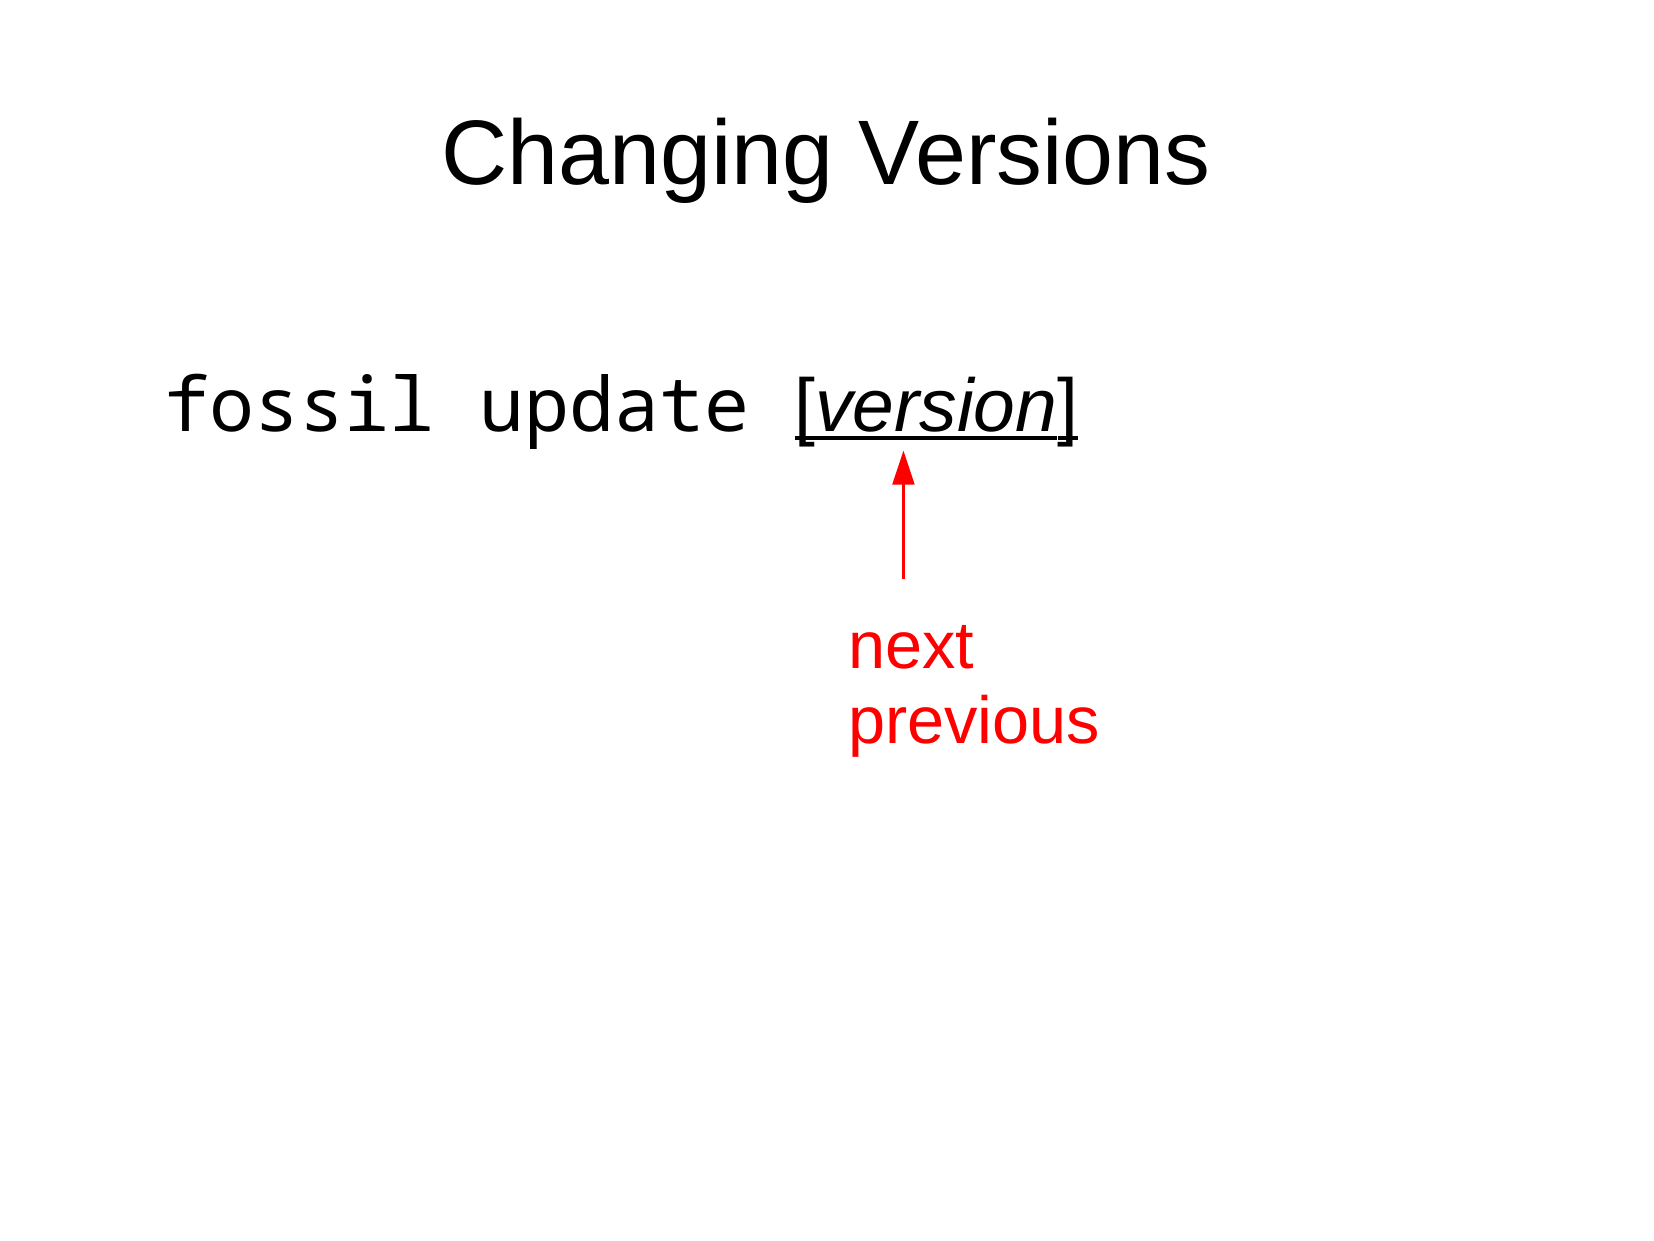

# Changing Versions
fossil update [version]
next
previous